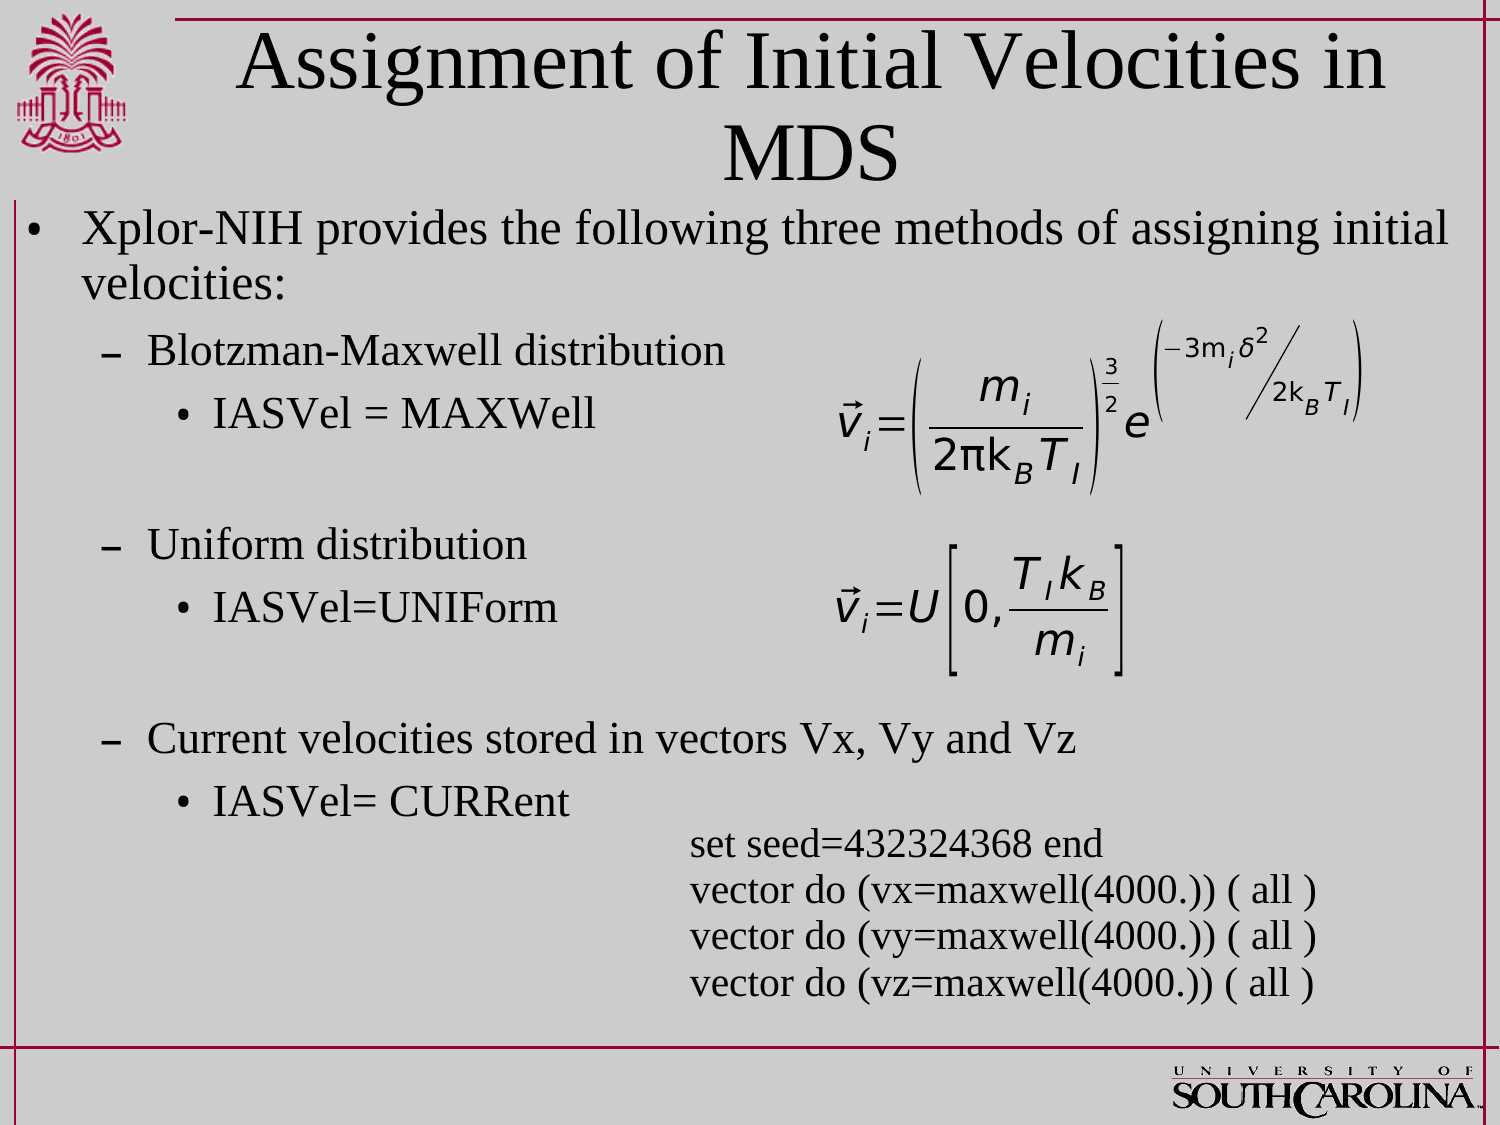

# Assignment of Initial Velocities in MDS
Xplor-NIH provides the following three methods of assigning initial velocities:
Blotzman-Maxwell distribution
IASVel = MAXWell
Uniform distribution
IASVel=UNIForm
Current velocities stored in vectors Vx, Vy and Vz
IASVel= CURRent
set seed=432324368 end
vector do (vx=maxwell(4000.)) ( all )
vector do (vy=maxwell(4000.)) ( all )
vector do (vz=maxwell(4000.)) ( all )